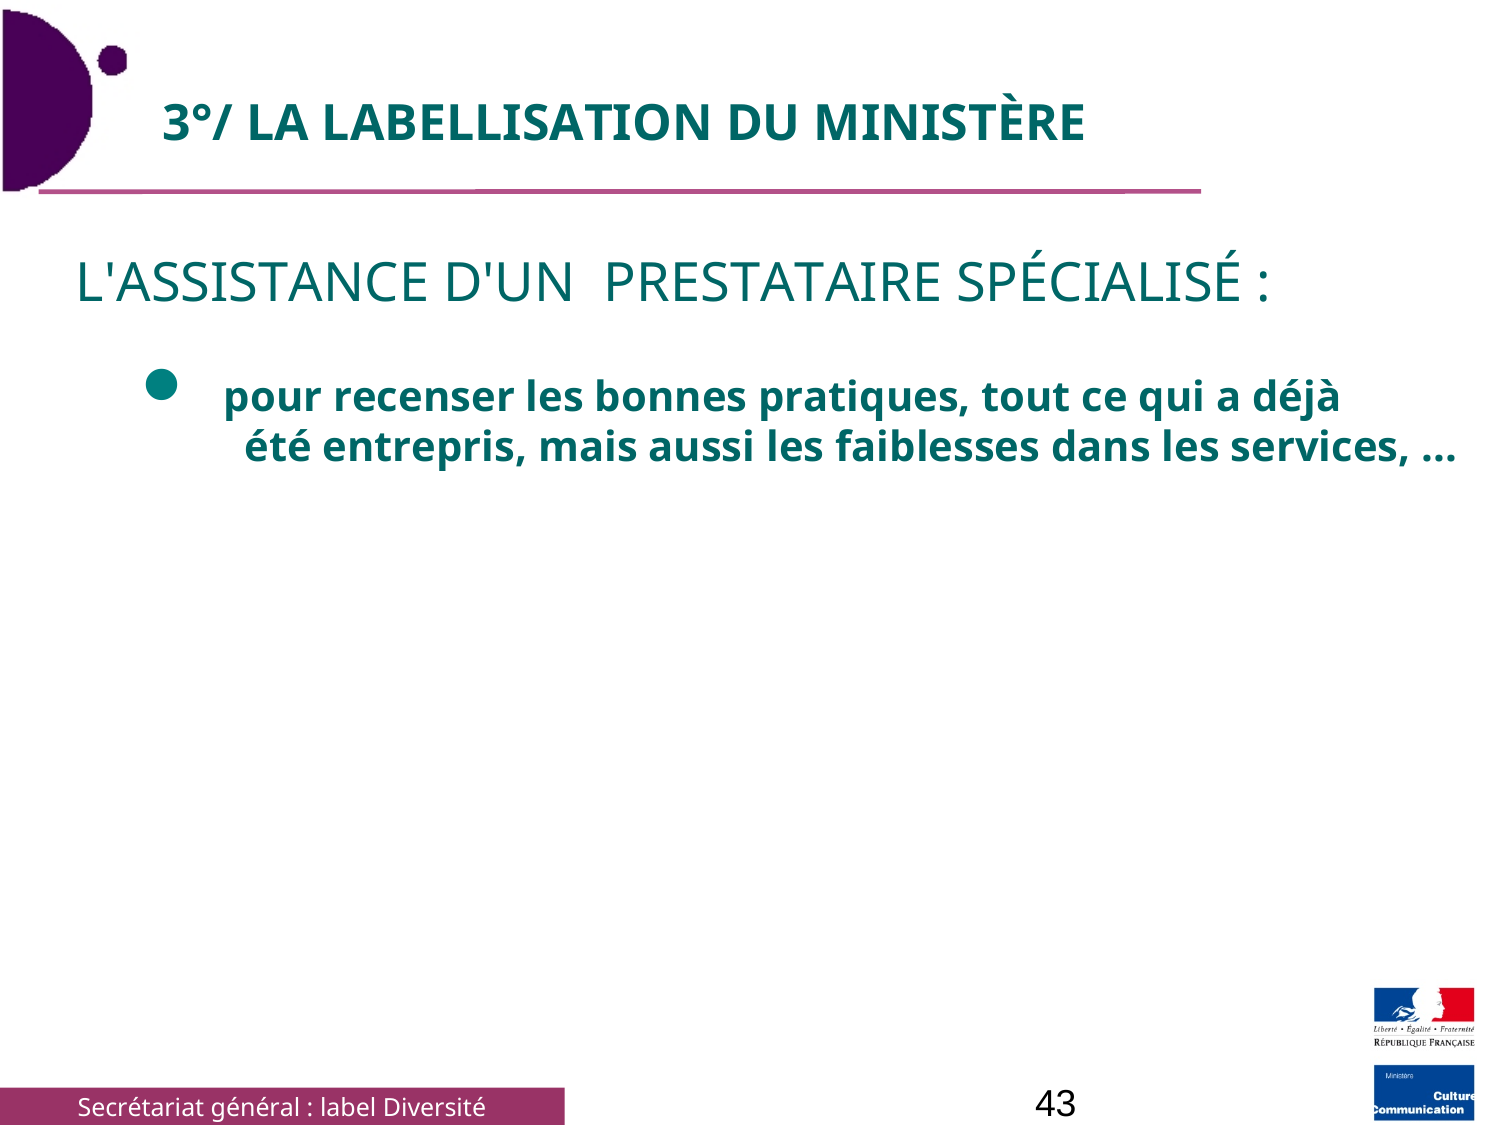

3°/ LA LABELLISATION DU MINISTÈRE
L'ASSISTANCE D'UN PRESTATAIRE SPÉCIALISÉ :
 pour recenser les bonnes pratiques, tout ce qui a déjà 			 été entrepris, mais aussi les faiblesses dans les services, ...